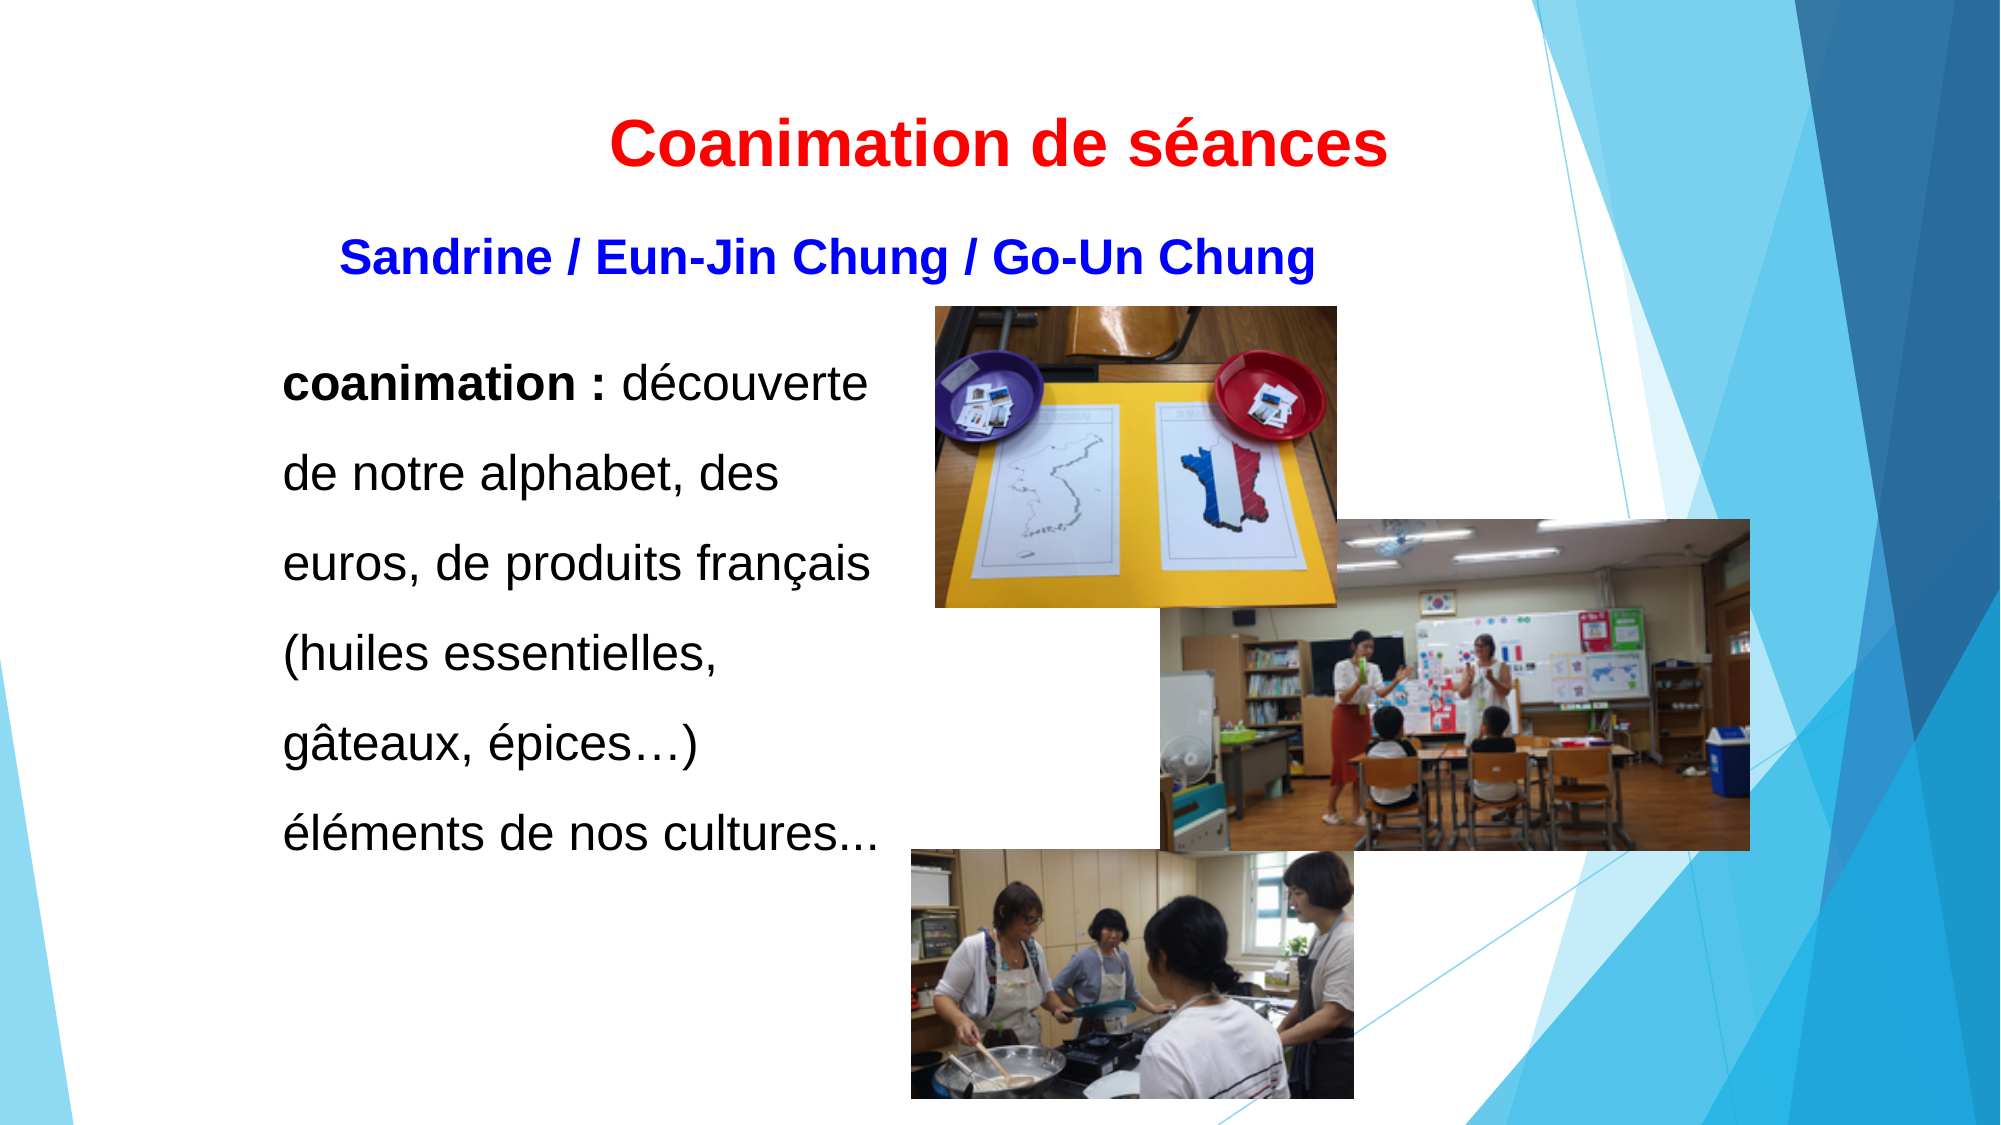

Coanimation de séances
Sandrine / Eun-Jin Chung / Go-Un Chung
coanimation : découverte de notre alphabet, des euros, de produits français (huiles essentielles, gâteaux, épices…) éléments de nos cultures...